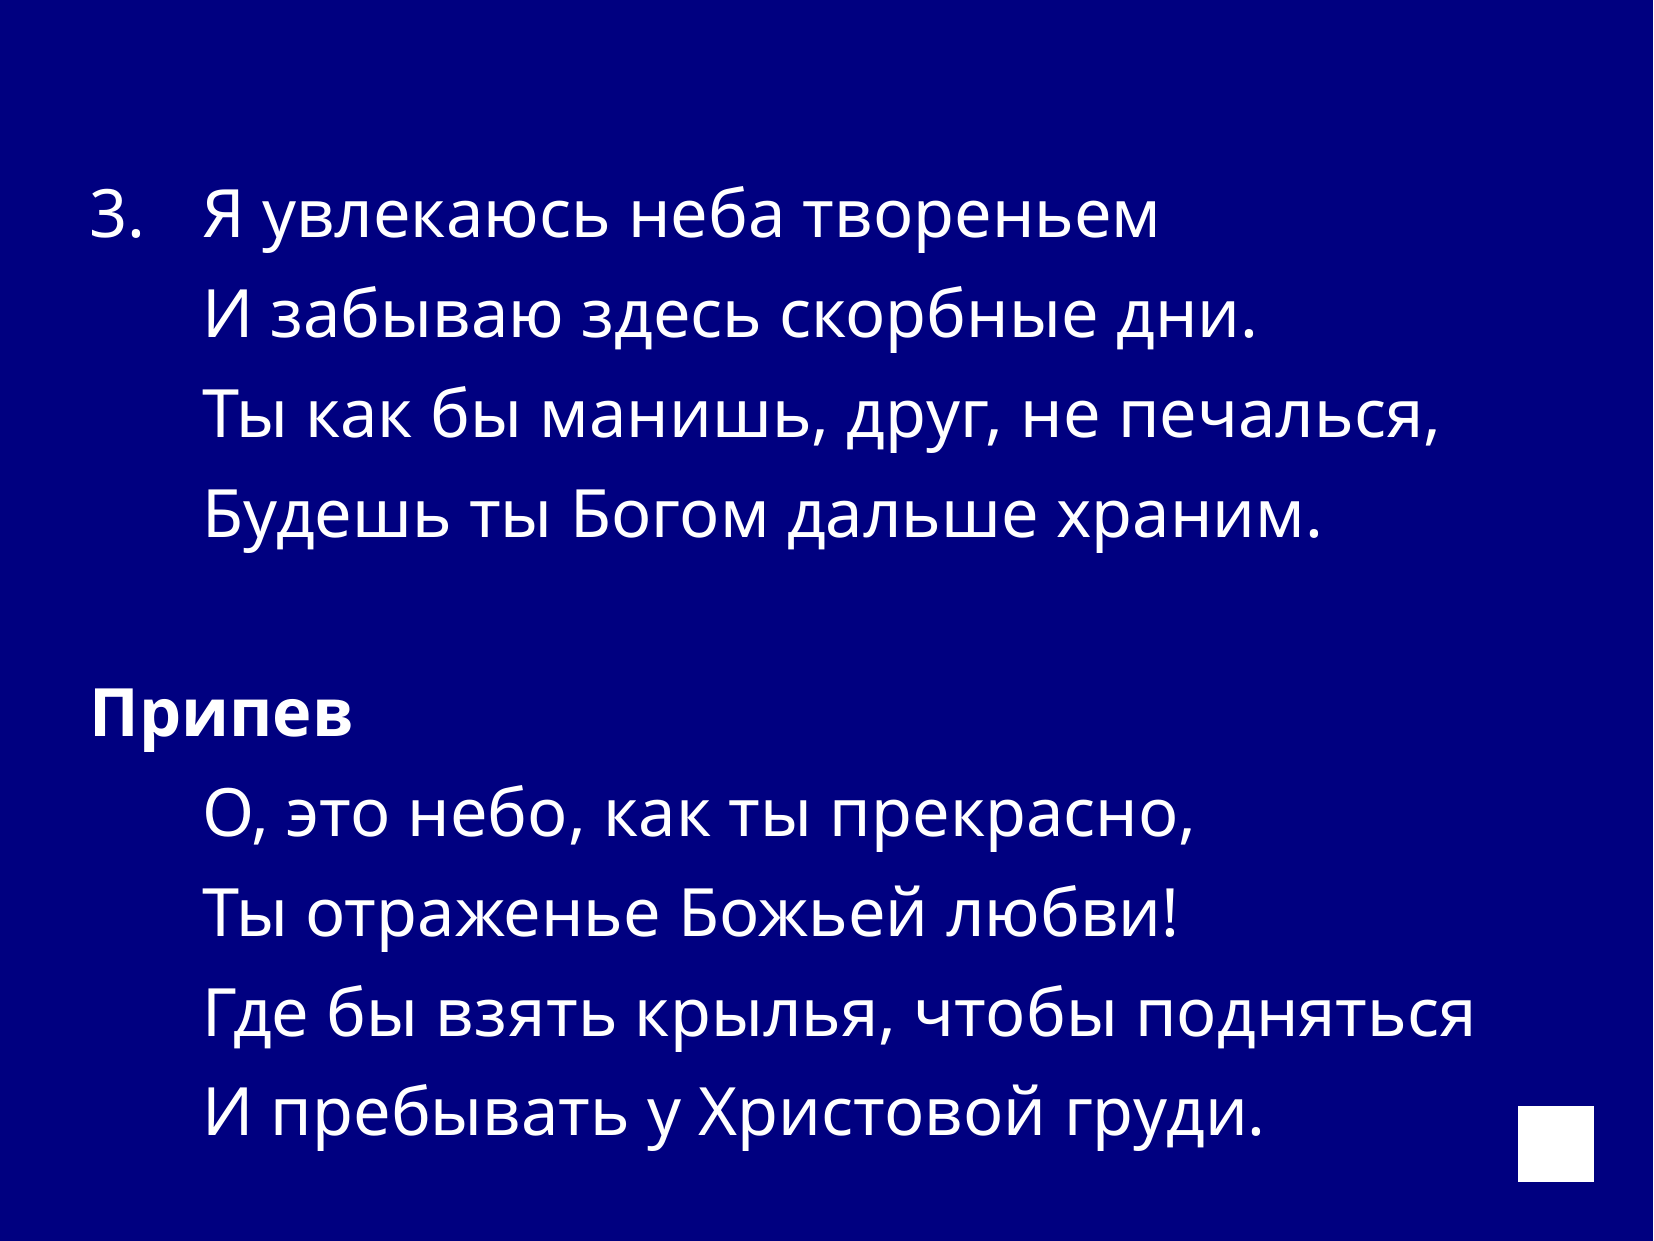

3.	Я увлекаюсь неба твореньем
	И забываю здесь скорбные дни.
	Ты как бы манишь, друг, не печалься,
	Будешь ты Богом дальше храним.
Припев
	О, это небо, как ты прекрасно,
	Ты отраженье Божьей любви!
	Где бы взять крылья, чтобы подняться
	И пребывать у Христовой груди.